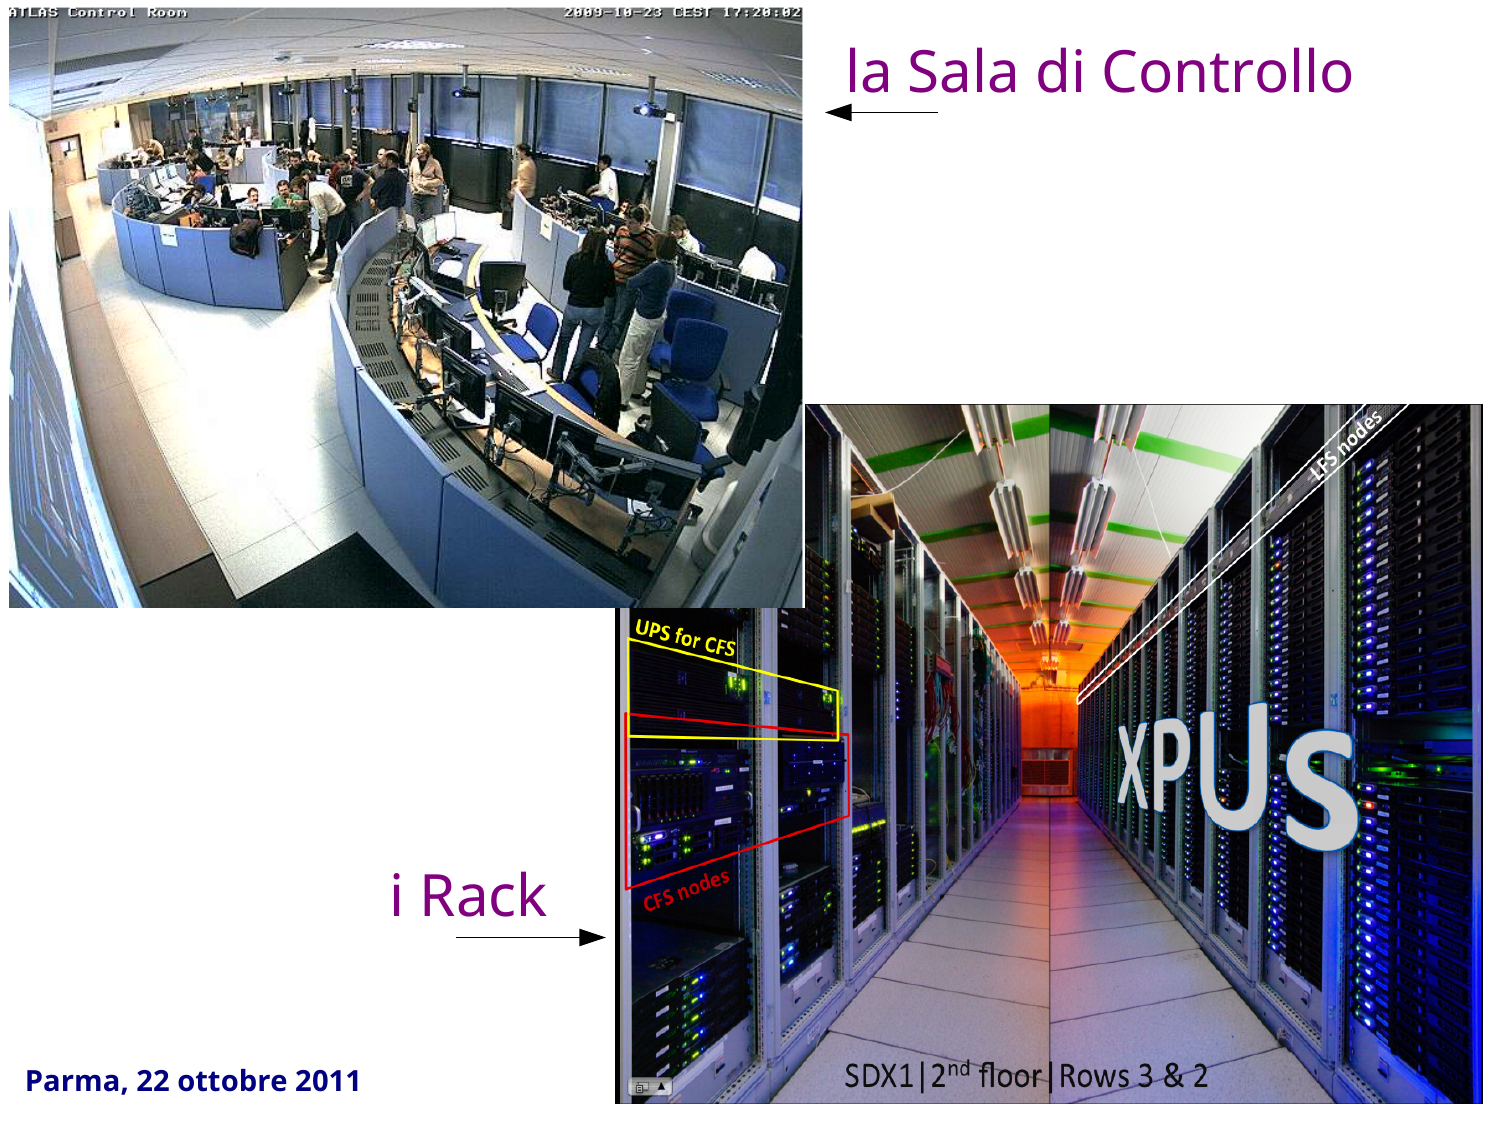

la Sala di Controllo
i Rack
17